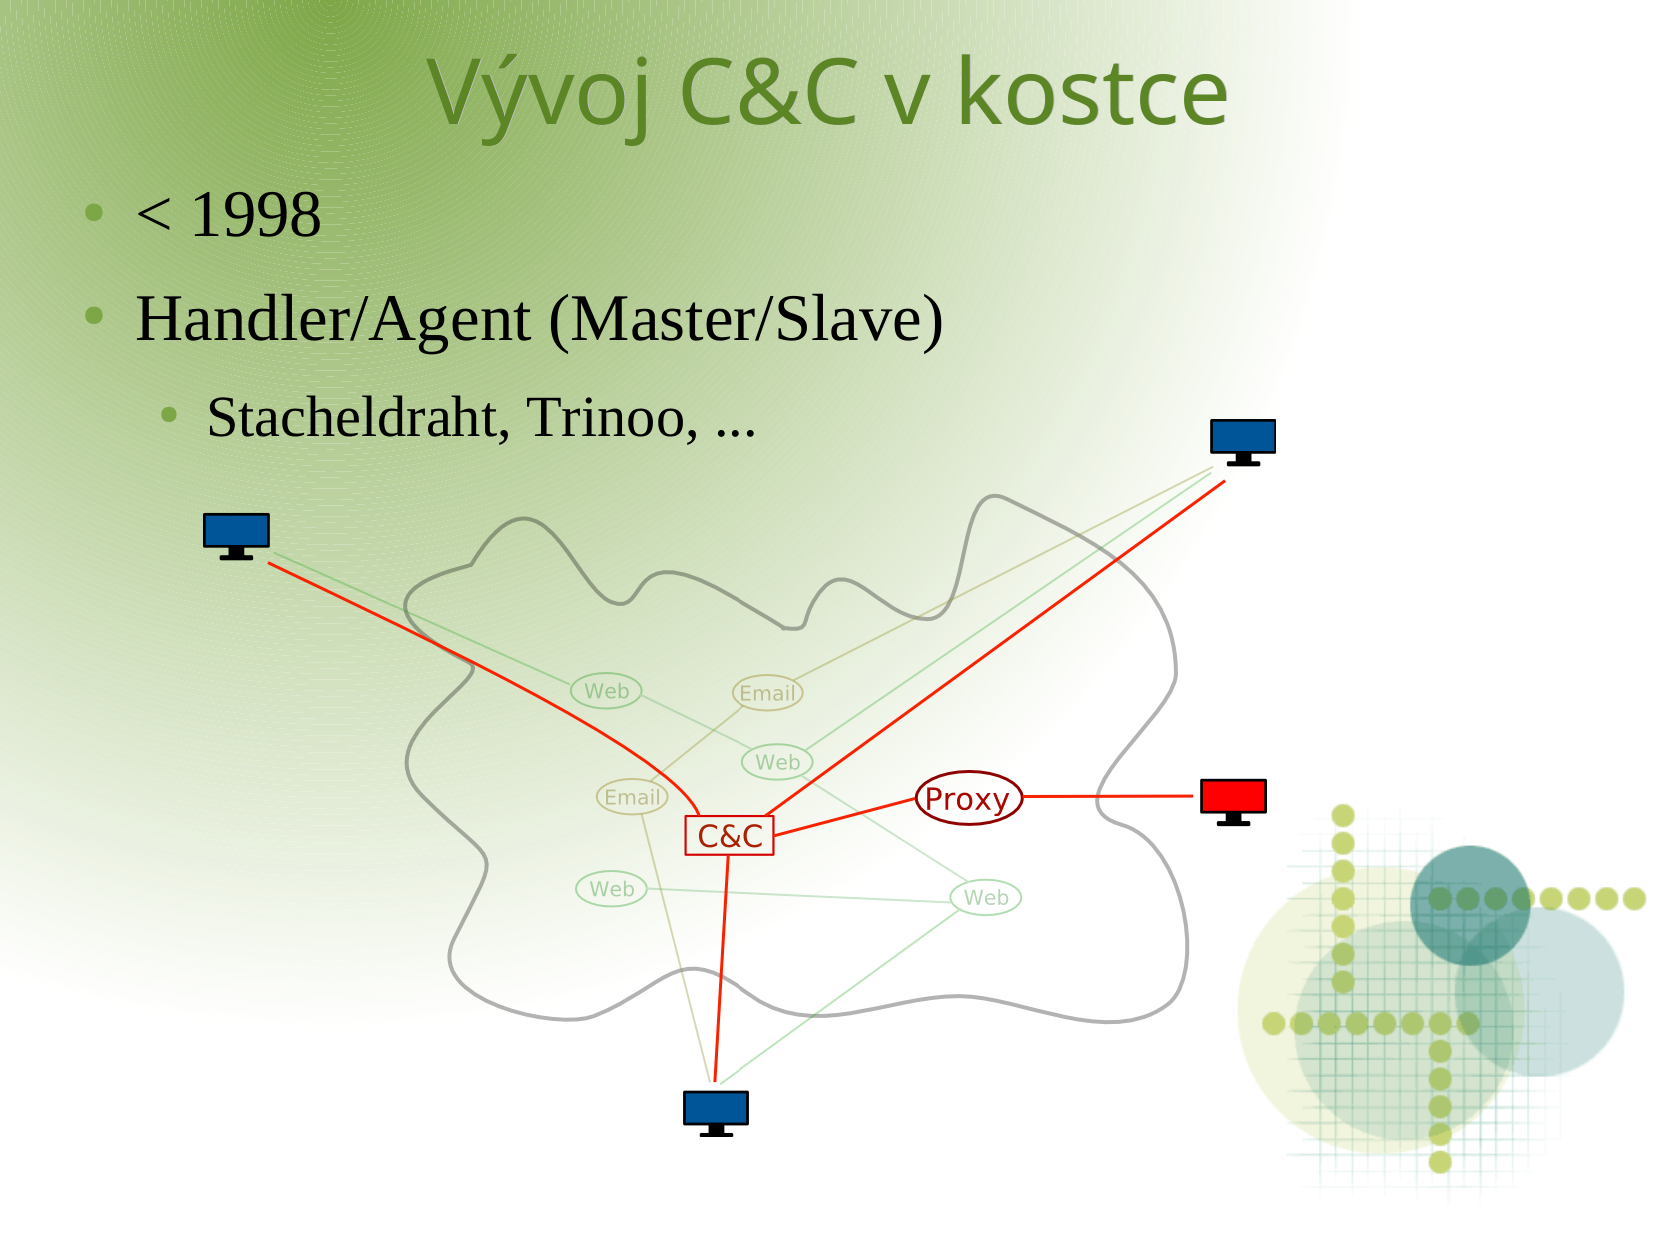

# Vývoj C&C v kostce
< 1998
Handler/Agent (Master/Slave)
Stacheldraht, Trinoo, ...